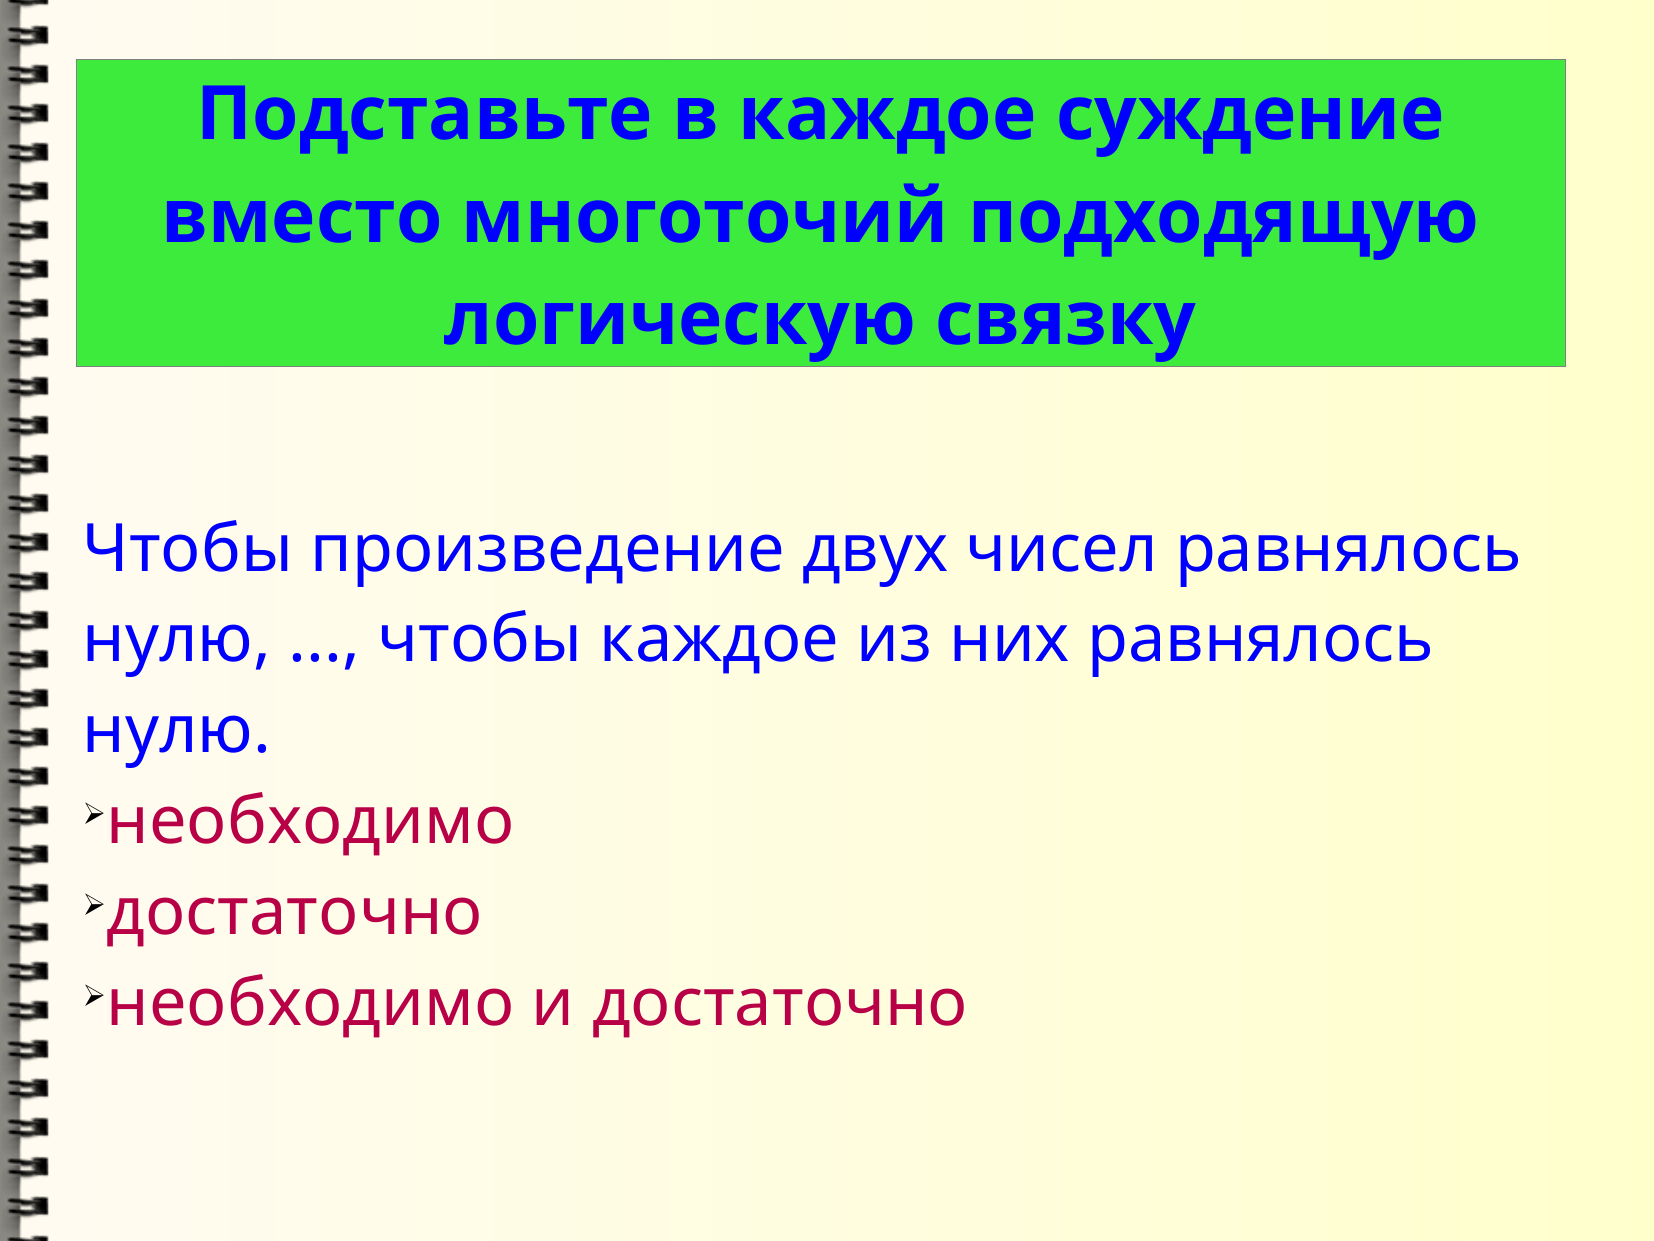

Подставьте в каждое суждение вместо многоточий подходящую логическую связку
# Чтобы произведение двух чисел равнялось нулю, ..., чтобы каждое из них равнялось нулю.
необходимо
достаточно
необходимо и достаточно